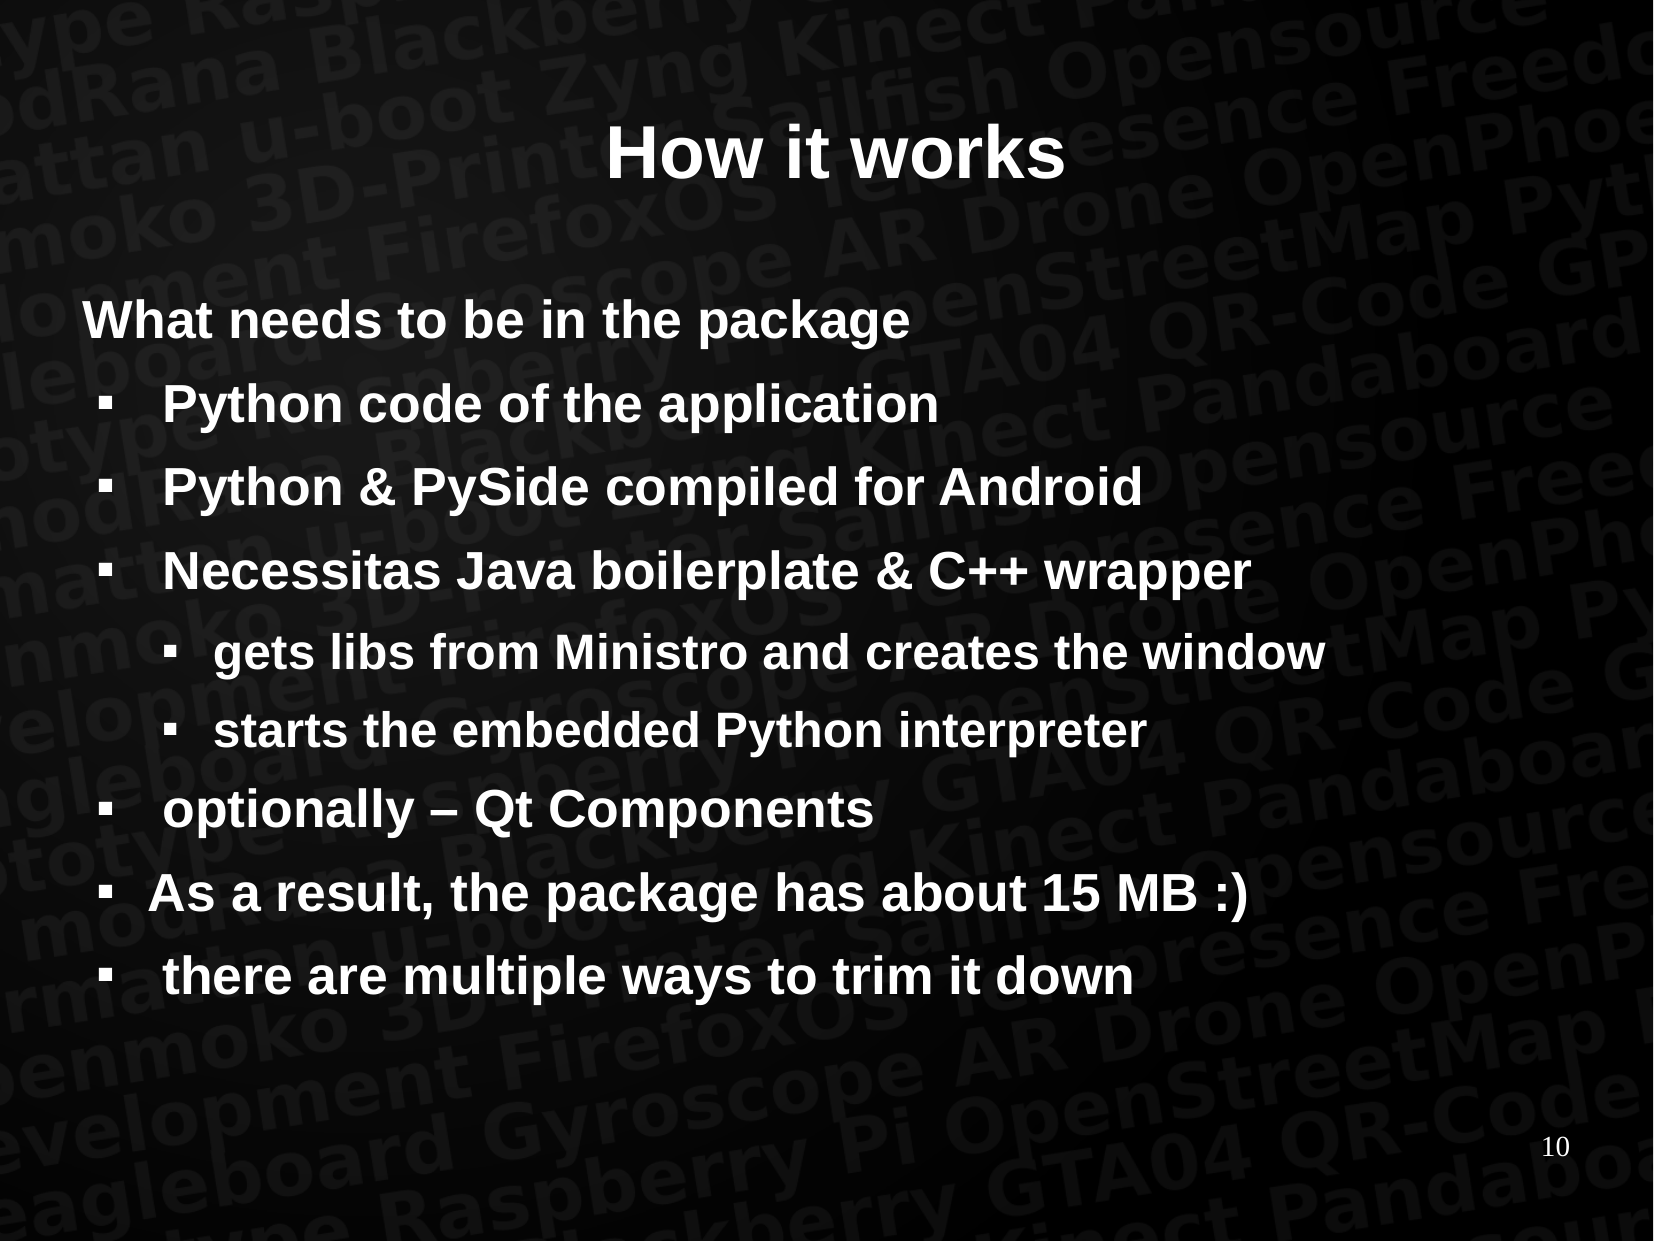

# How it works
What needs to be in the package
 Python code of the application
 Python & PySide compiled for Android
 Necessitas Java boilerplate & C++ wrapper
gets libs from Ministro and creates the window
starts the embedded Python interpreter
 optionally – Qt Components
As a result, the package has about 15 MB :)
 there are multiple ways to trim it down
10